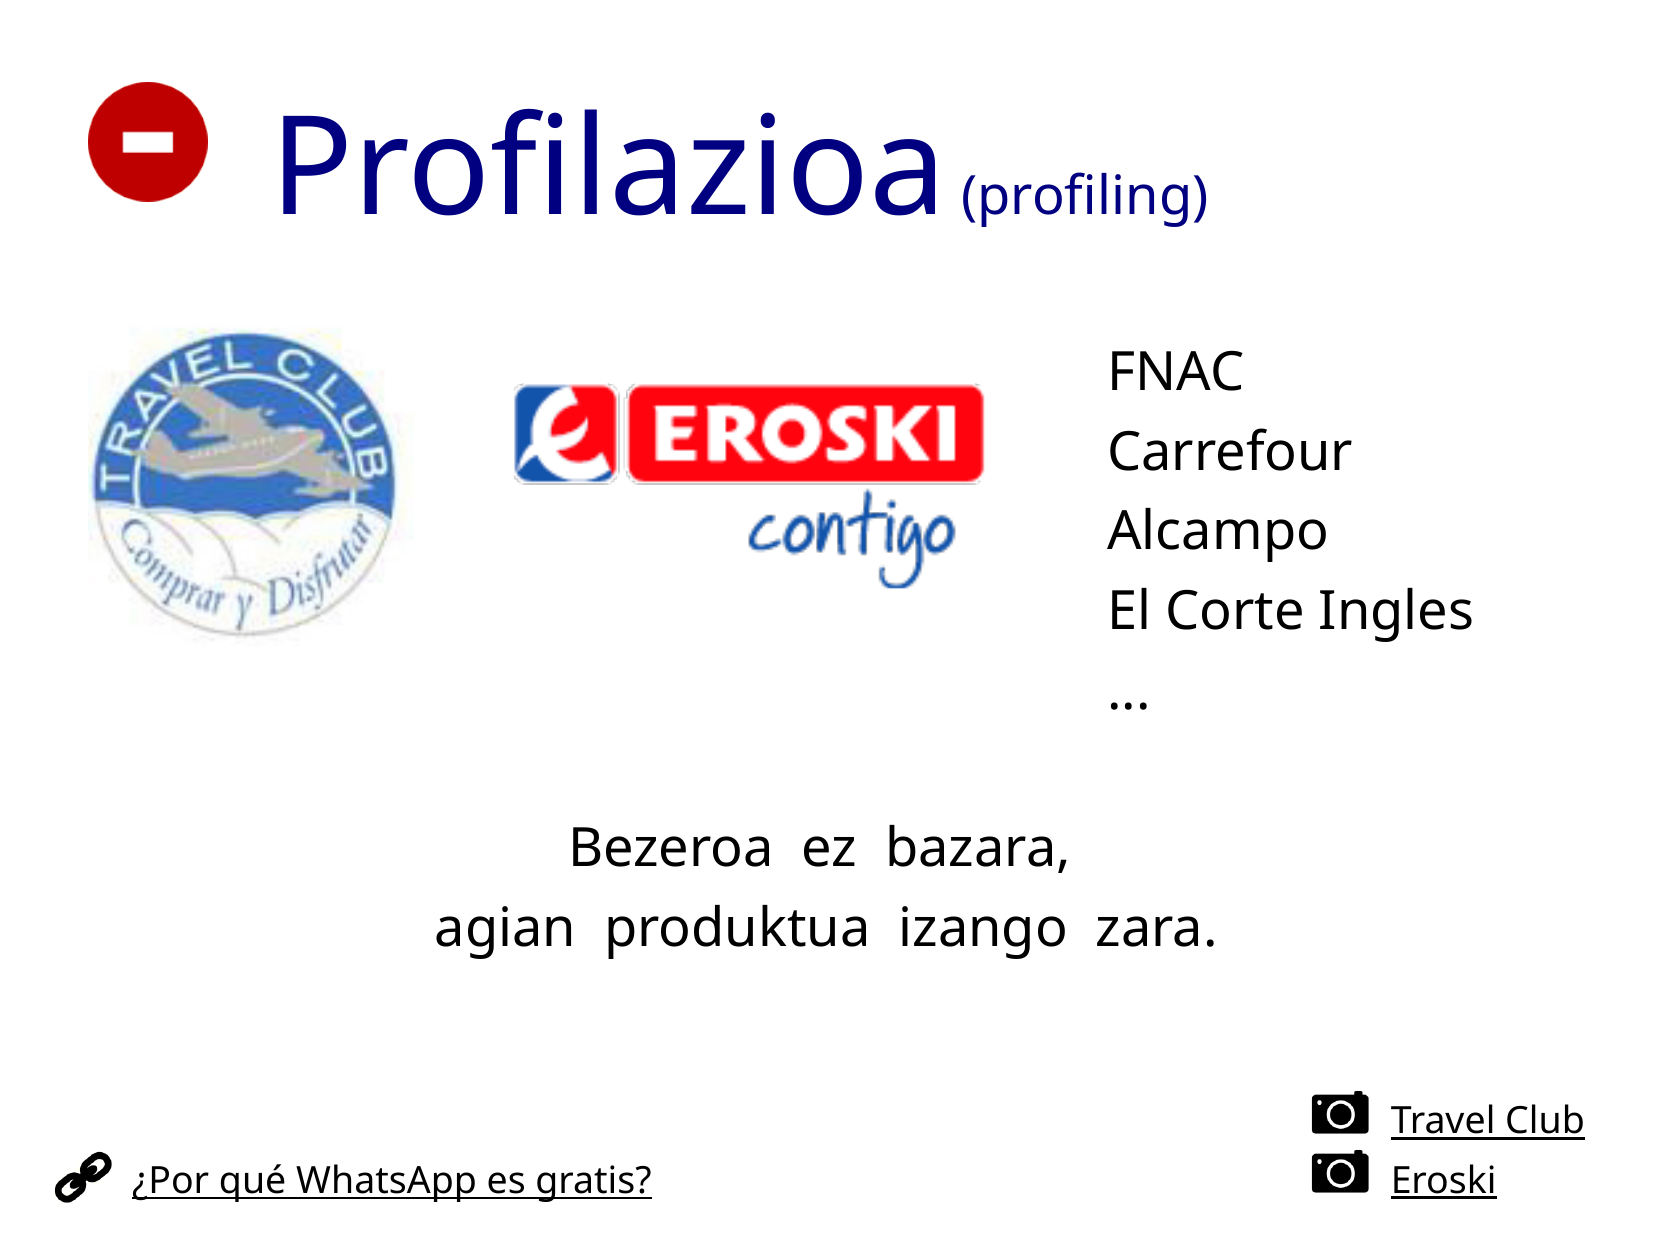

Profilazioa (profiling)
FNAC
Carrefour
Alcampo
El Corte Ingles
...
Bezeroa ez bazara,
agian produktua izango zara.
Travel Club
Eroski
¿Por qué WhatsApp es gratis?